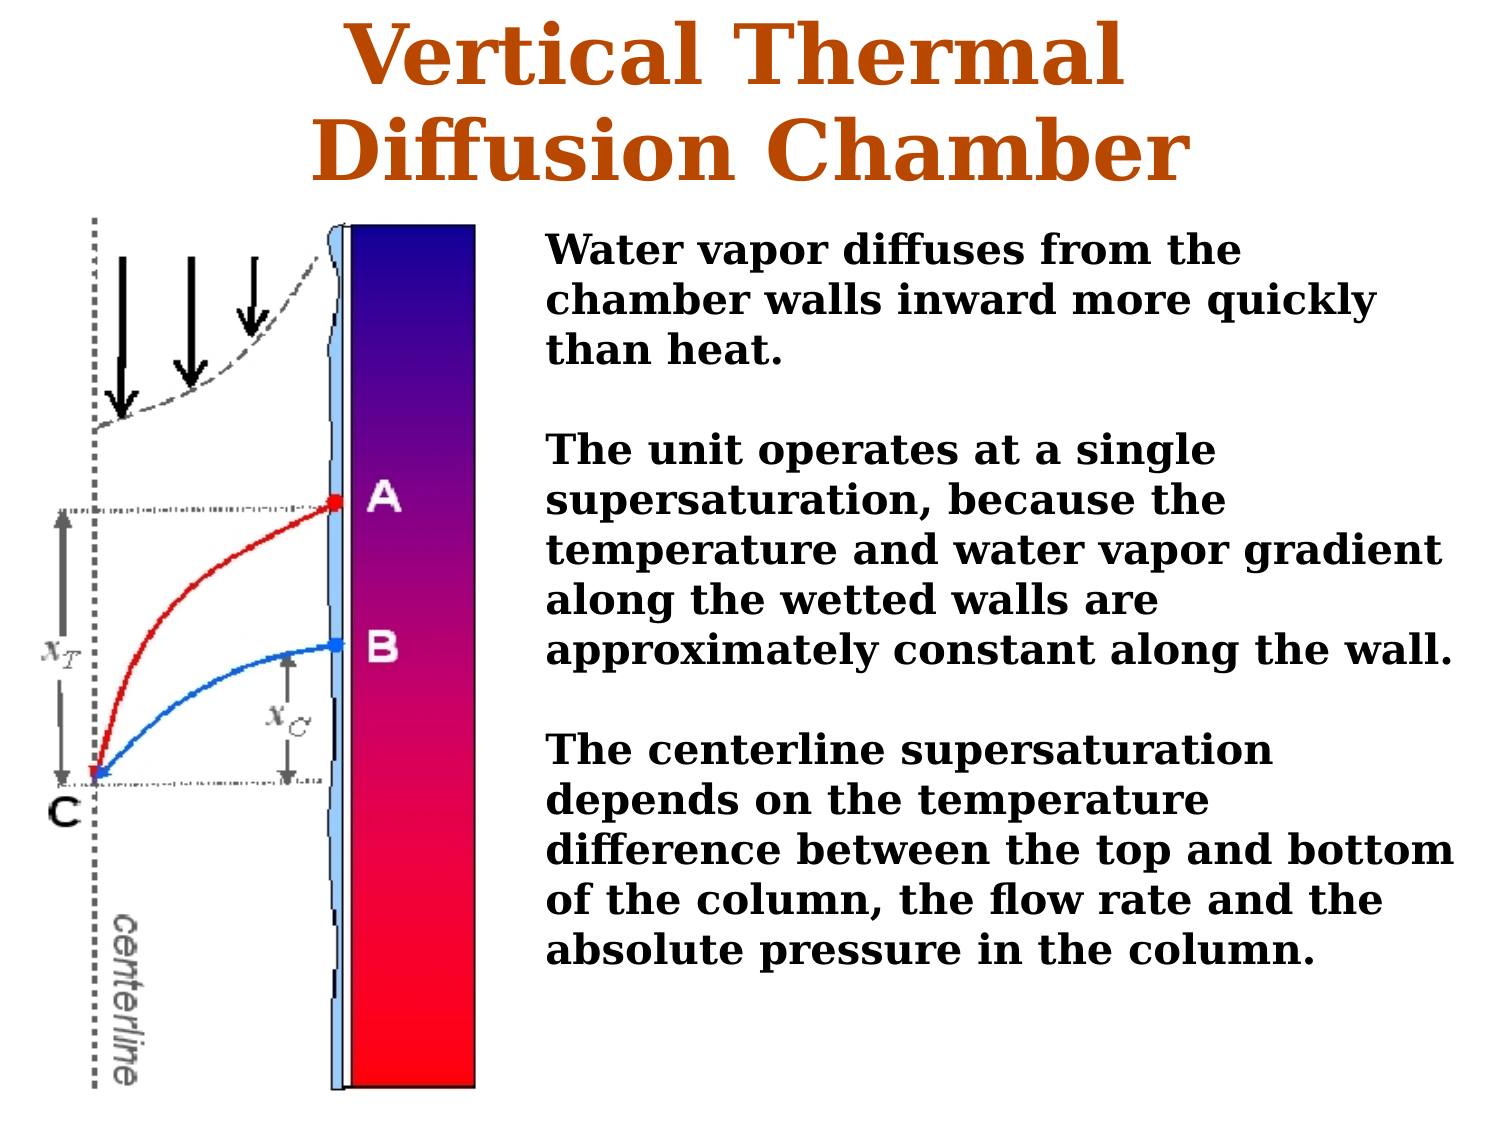

# Vertical Thermal Diffusion Chamber
Water vapor diffuses from the chamber walls inward more quickly than heat.
The unit operates at a single supersaturation, because the temperature and water vapor gradient along the wetted walls are approximately constant along the wall.
The centerline supersaturation depends on the temperature difference between the top and bottom of the column, the flow rate and the absolute pressure in the column.